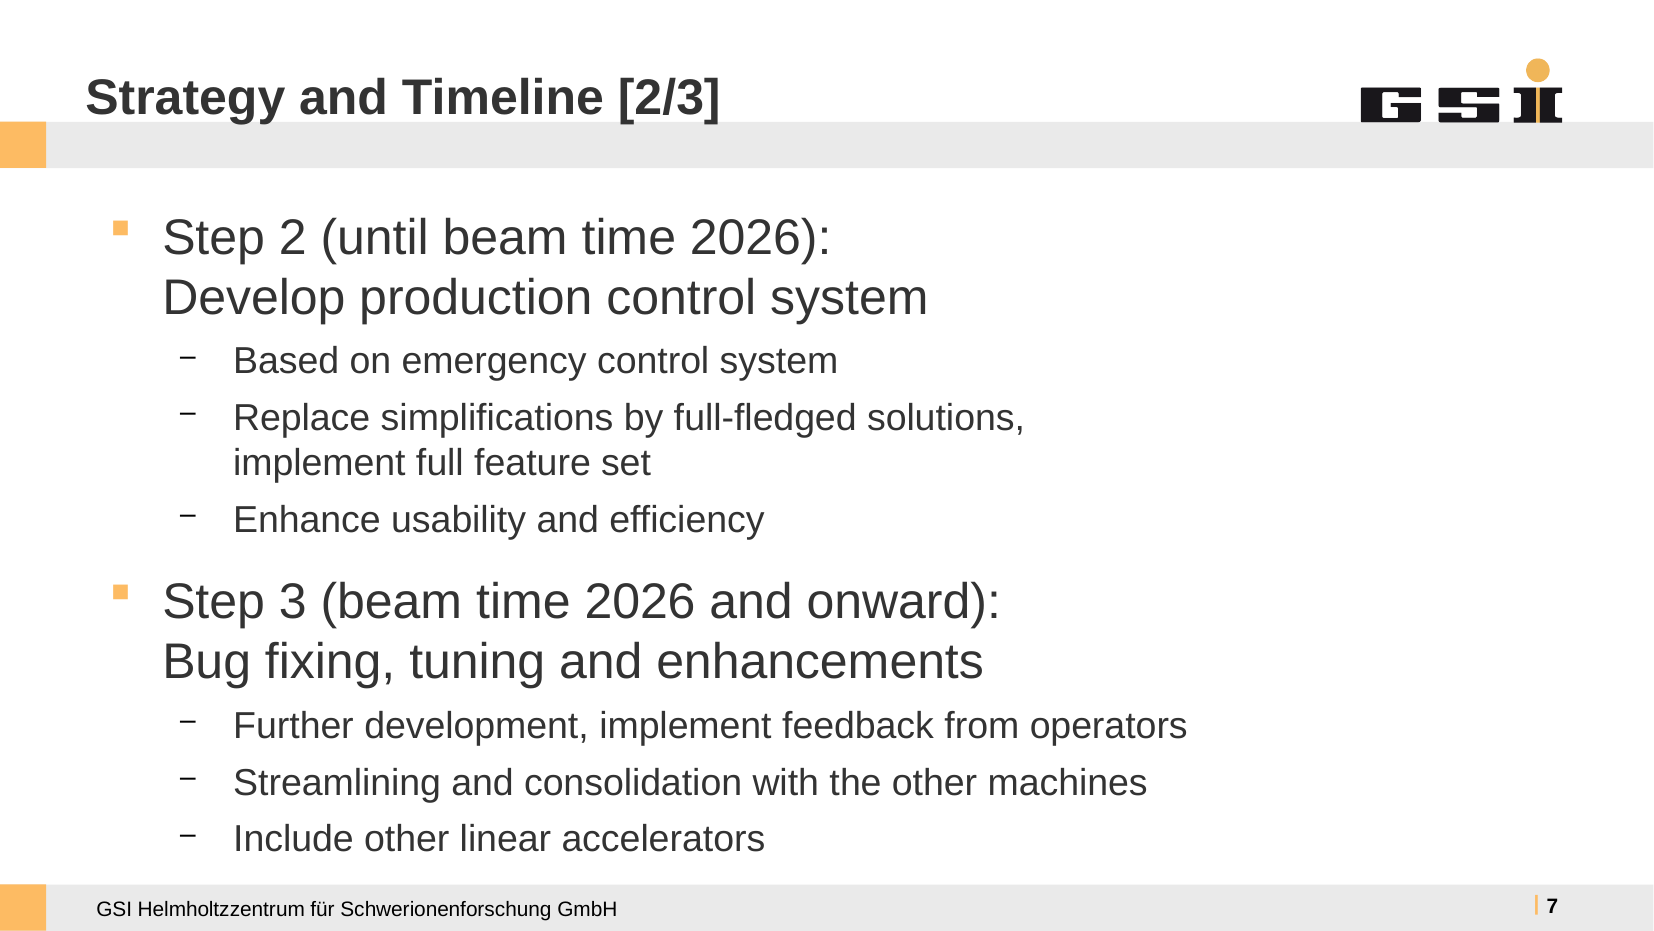

# Strategy and Timeline [2/3]
Step 2 (until beam time 2026):
Develop production control system
Based on emergency control system
Replace simplifications by full-fledged solutions,
implement full feature set
Enhance usability and efficiency
Step 3 (beam time 2026 and onward):
Bug fixing, tuning and enhancements
Further development, implement feedback from operators
Streamlining and consolidation with the other machines
Include other linear accelerators